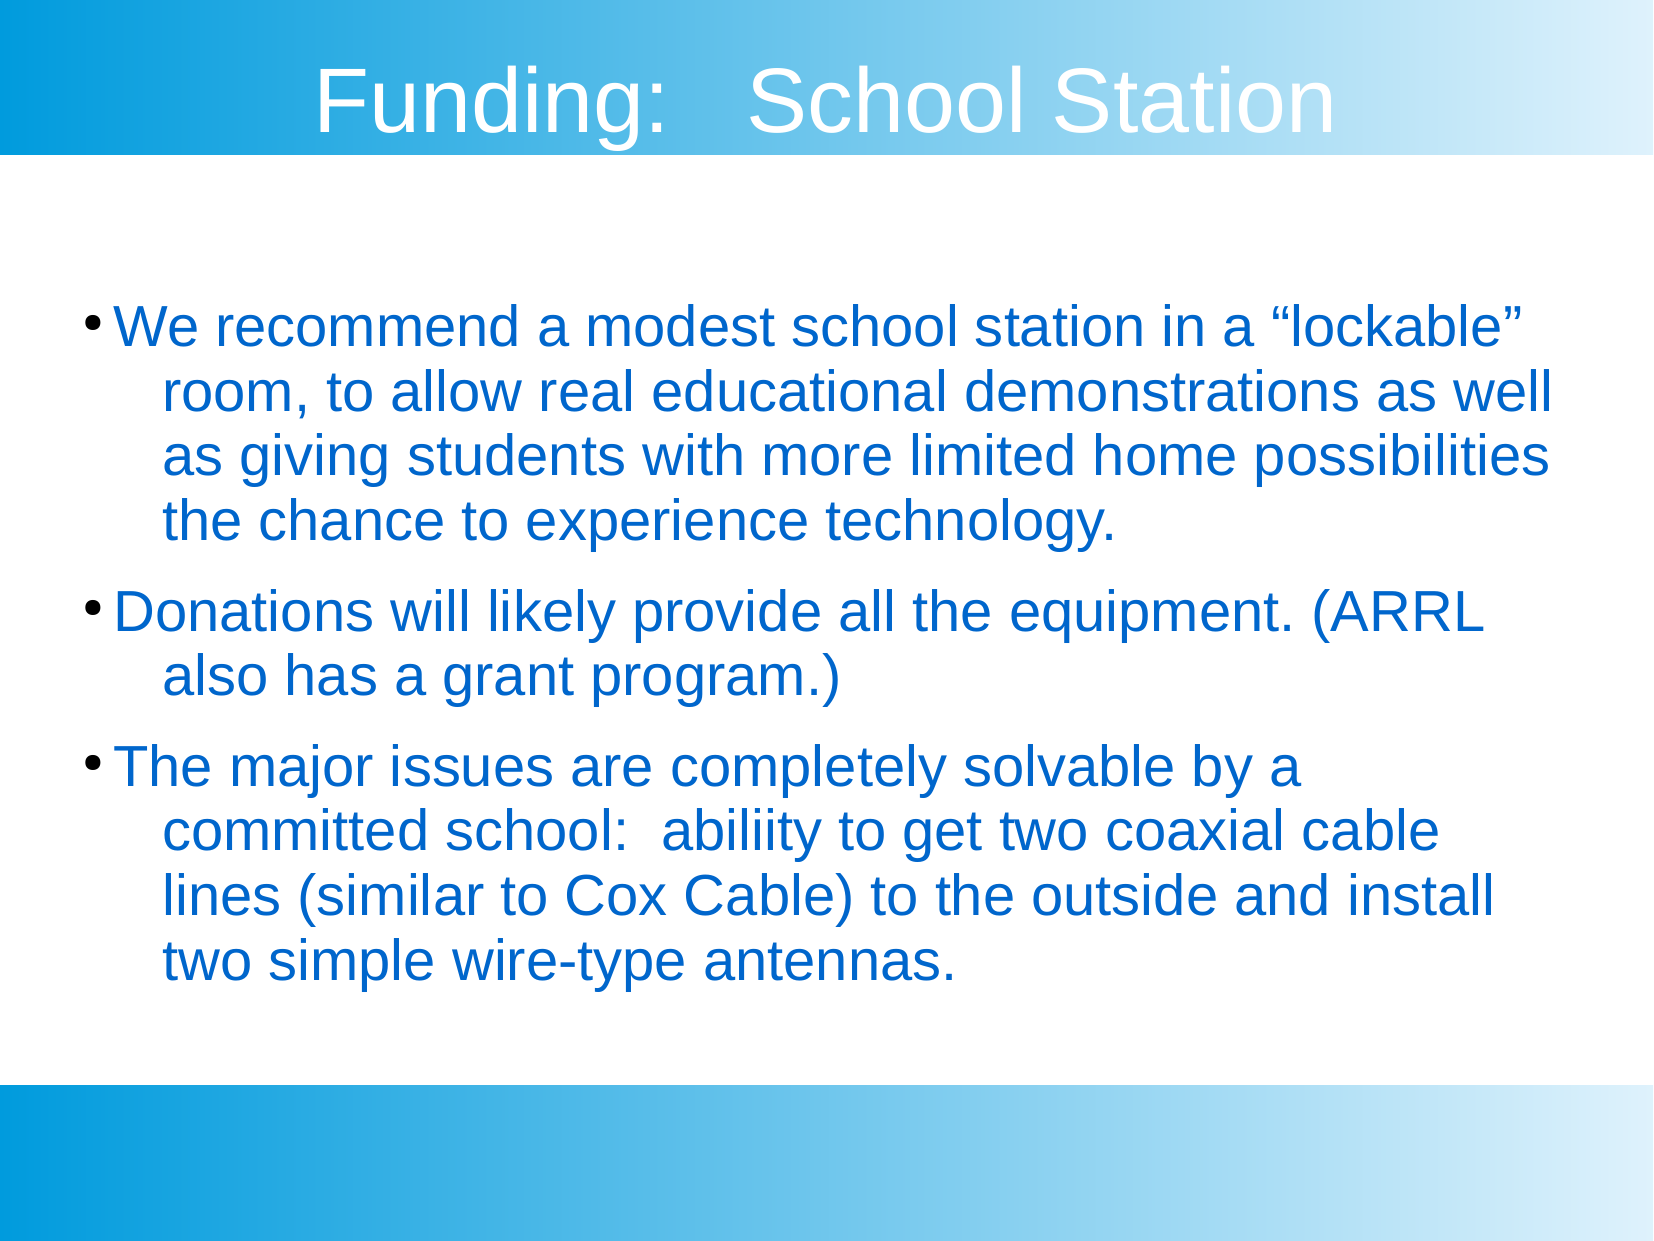

# Funding: School Station
We recommend a modest school station in a “lockable” room, to allow real educational demonstrations as well as giving students with more limited home possibilities the chance to experience technology.
Donations will likely provide all the equipment. (ARRL also has a grant program.)
The major issues are completely solvable by a committed school: abiliity to get two coaxial cable lines (similar to Cox Cable) to the outside and install two simple wire-type antennas.